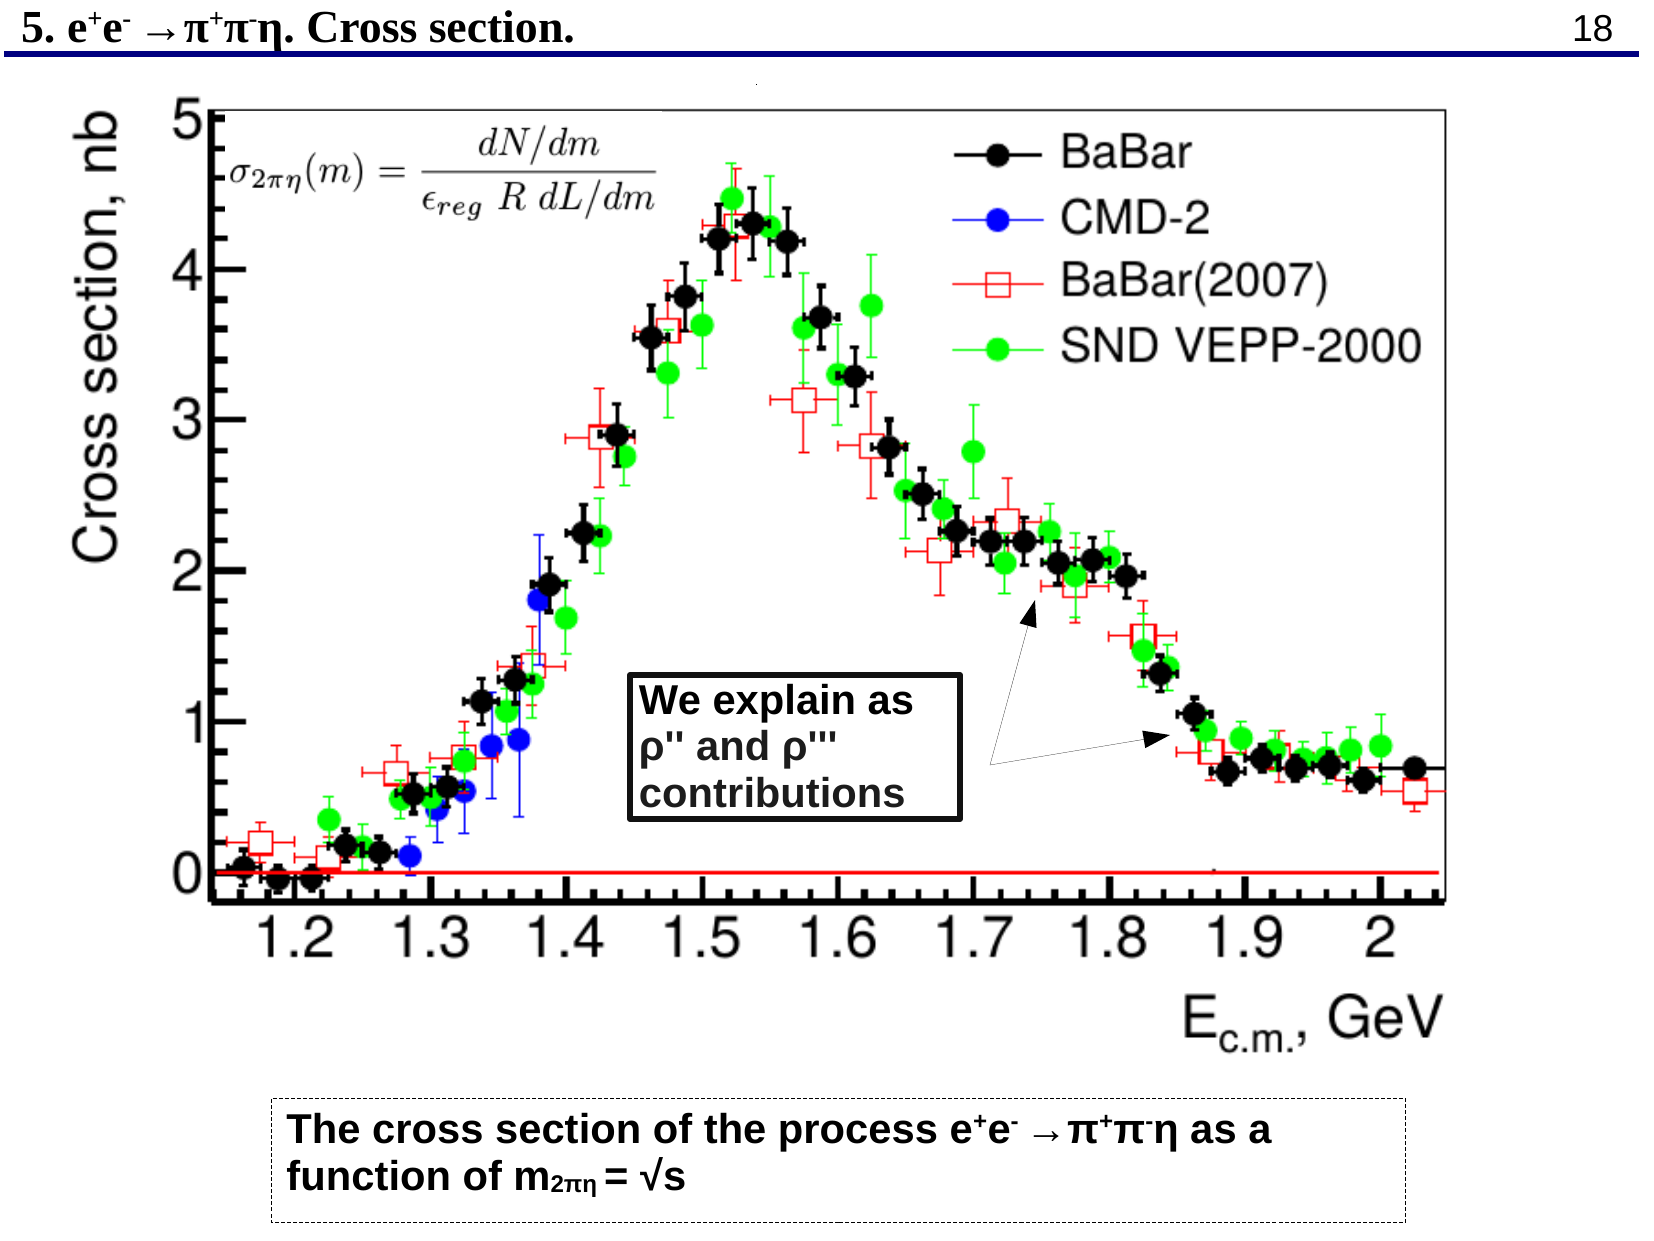

18
5. e+e- →π+π-η. Cross section.
We explain as
ρ'' and ρ'''
contributions
The cross section of the process e+e- →π+π-η as a function of m2πη = √s